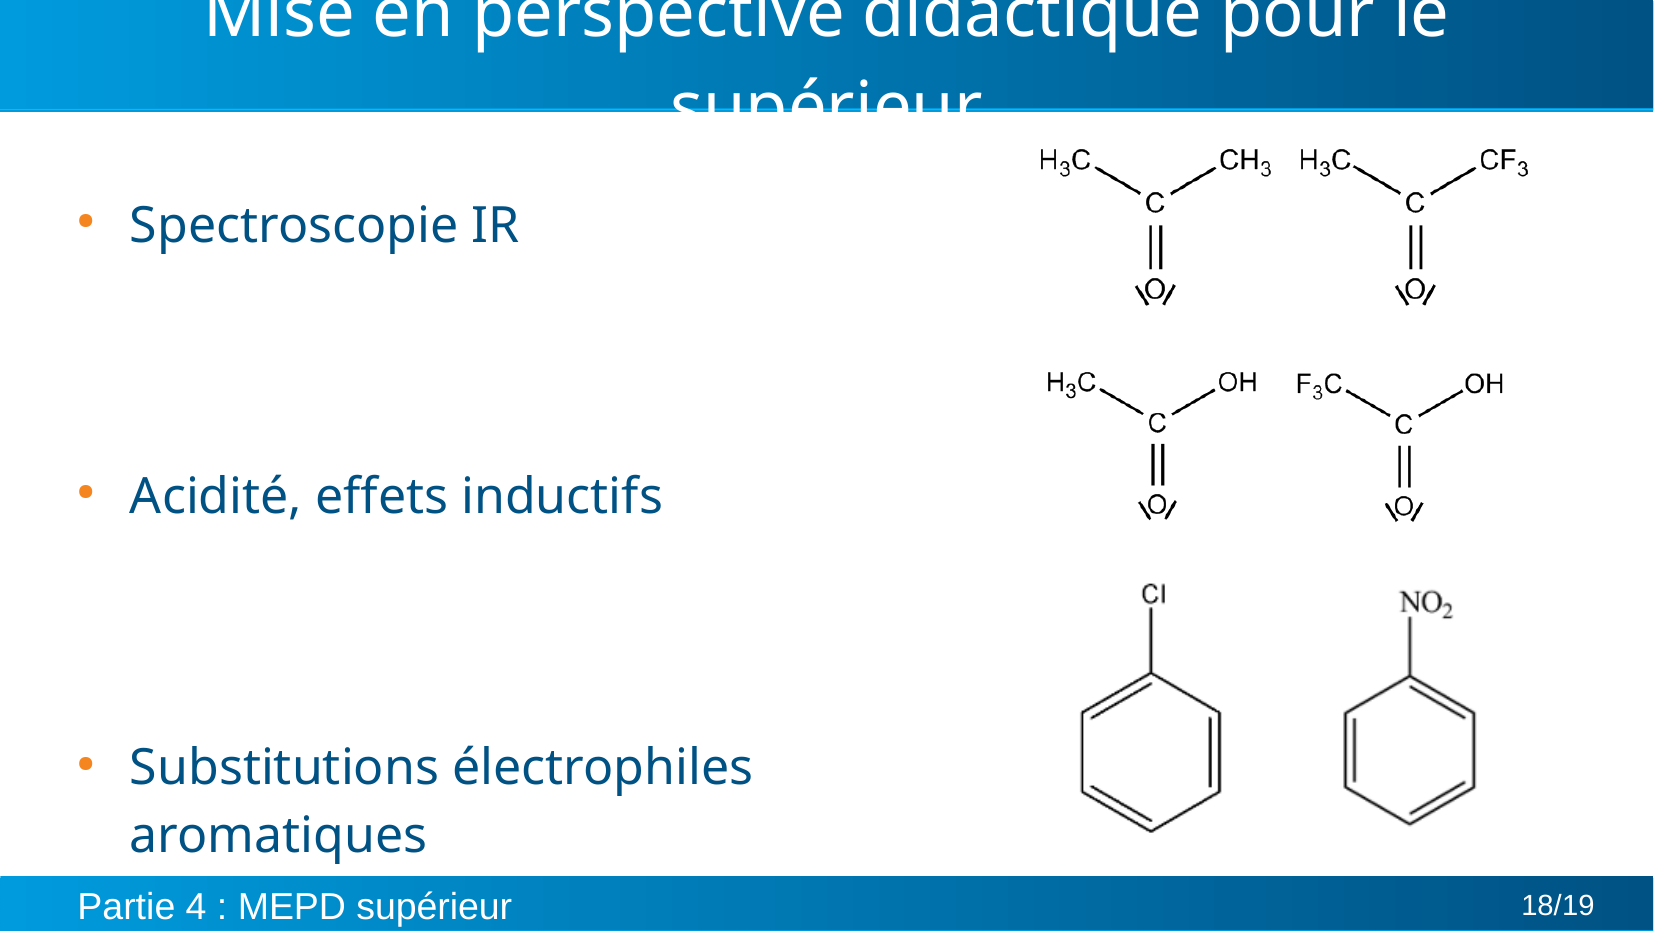

# Mise en perspective didactique pour le supérieur
Spectroscopie IR
Acidité, effets inductifs
Substitutions électrophiles aromatiques
Partie 4 : MEPD supérieur
18